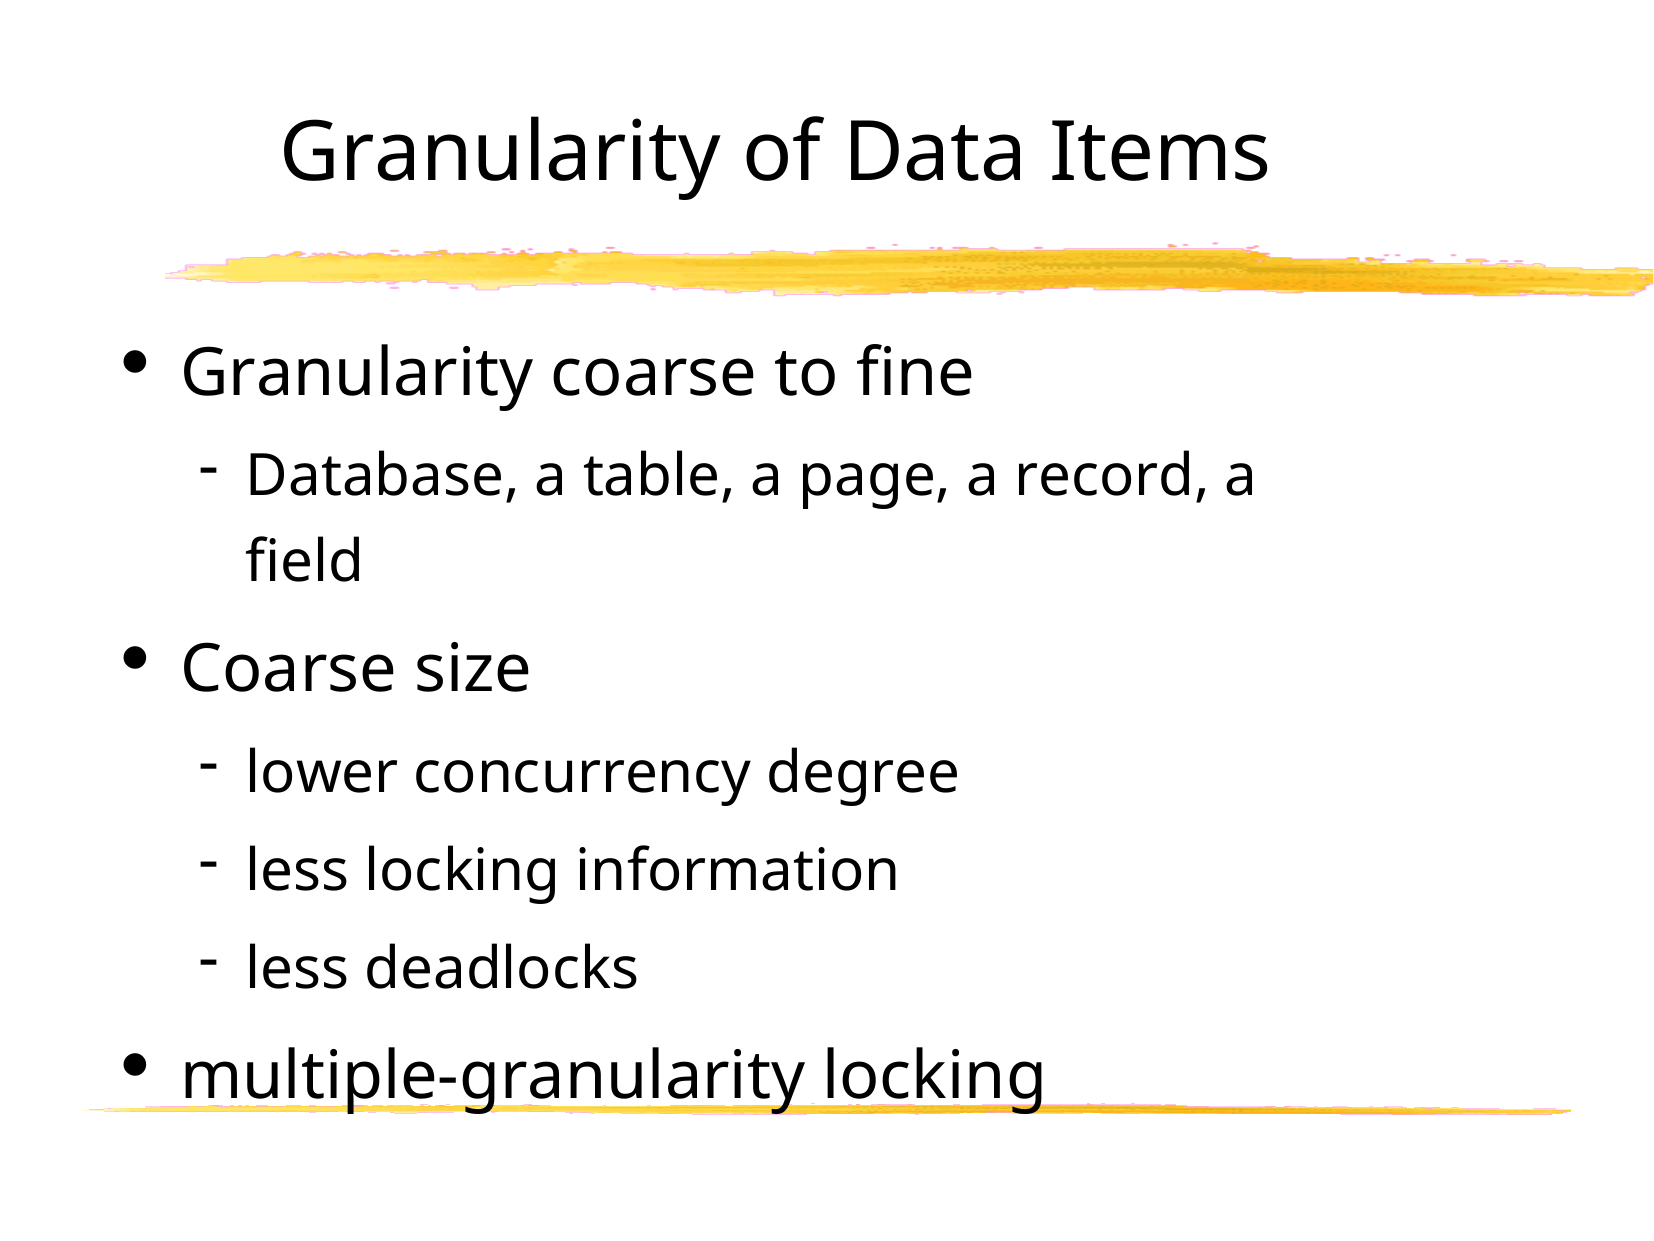

# Granularity of Data Items
Granularity coarse to fine
Database, a table, a page, a record, a
field
Coarse size
lower concurrency degree
less locking information
less deadlocks
multiple-granularity locking